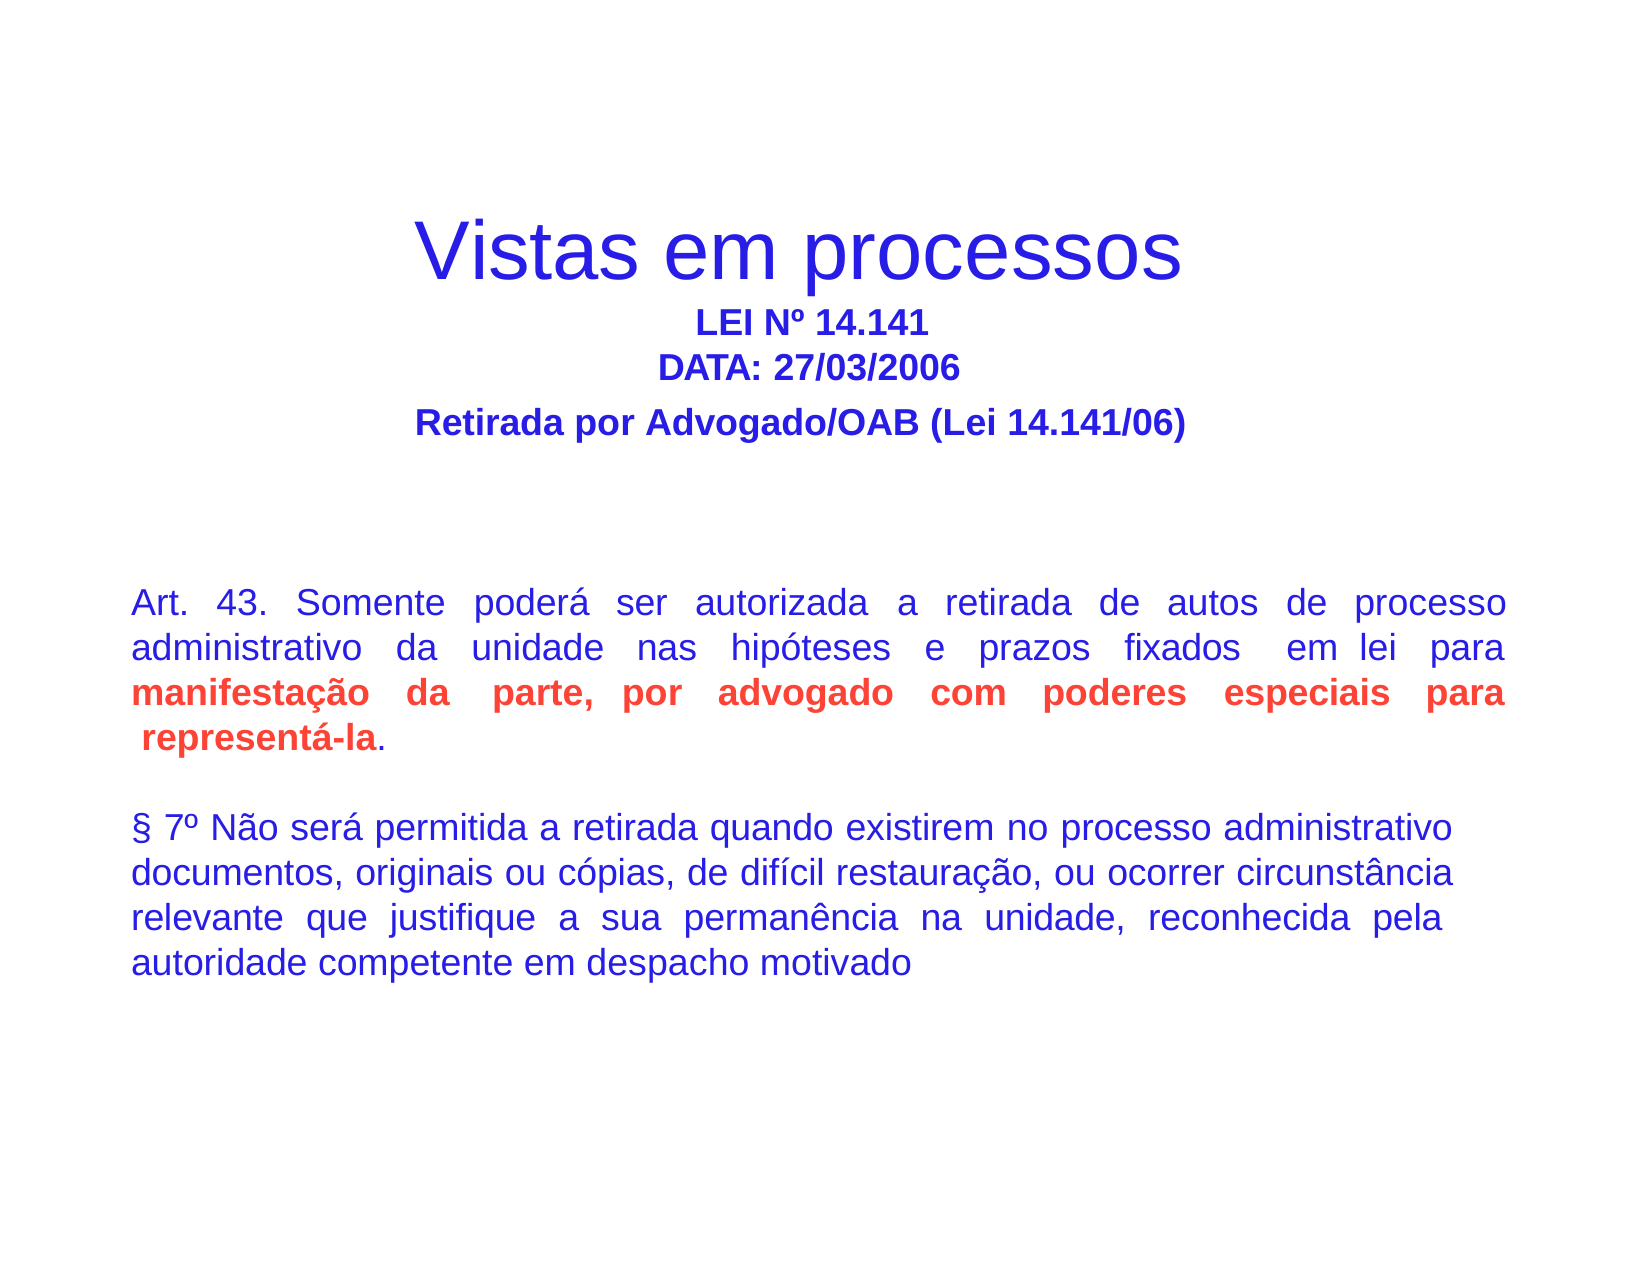

# Vistas em processos
LEI Nº 14.141 DATA: 27/03/2006
Retirada por Advogado/OAB (Lei 14.141/06)
Art.	43.	Somente
poderá unidade parte,
ser	autorizada
a
retirada
de
autos
de	processo em
administrativo	da
nas	hipóteses
e	prazos
fixados
lei	para
para
manifestação	da representá-la.
por	advogado	com	poderes	especiais
§ 7º Não será permitida a retirada quando existirem no processo administrativo documentos, originais ou cópias, de difícil restauração, ou ocorrer circunstância relevante que justifique a sua permanência na unidade, reconhecida pela autoridade competente em despacho motivado